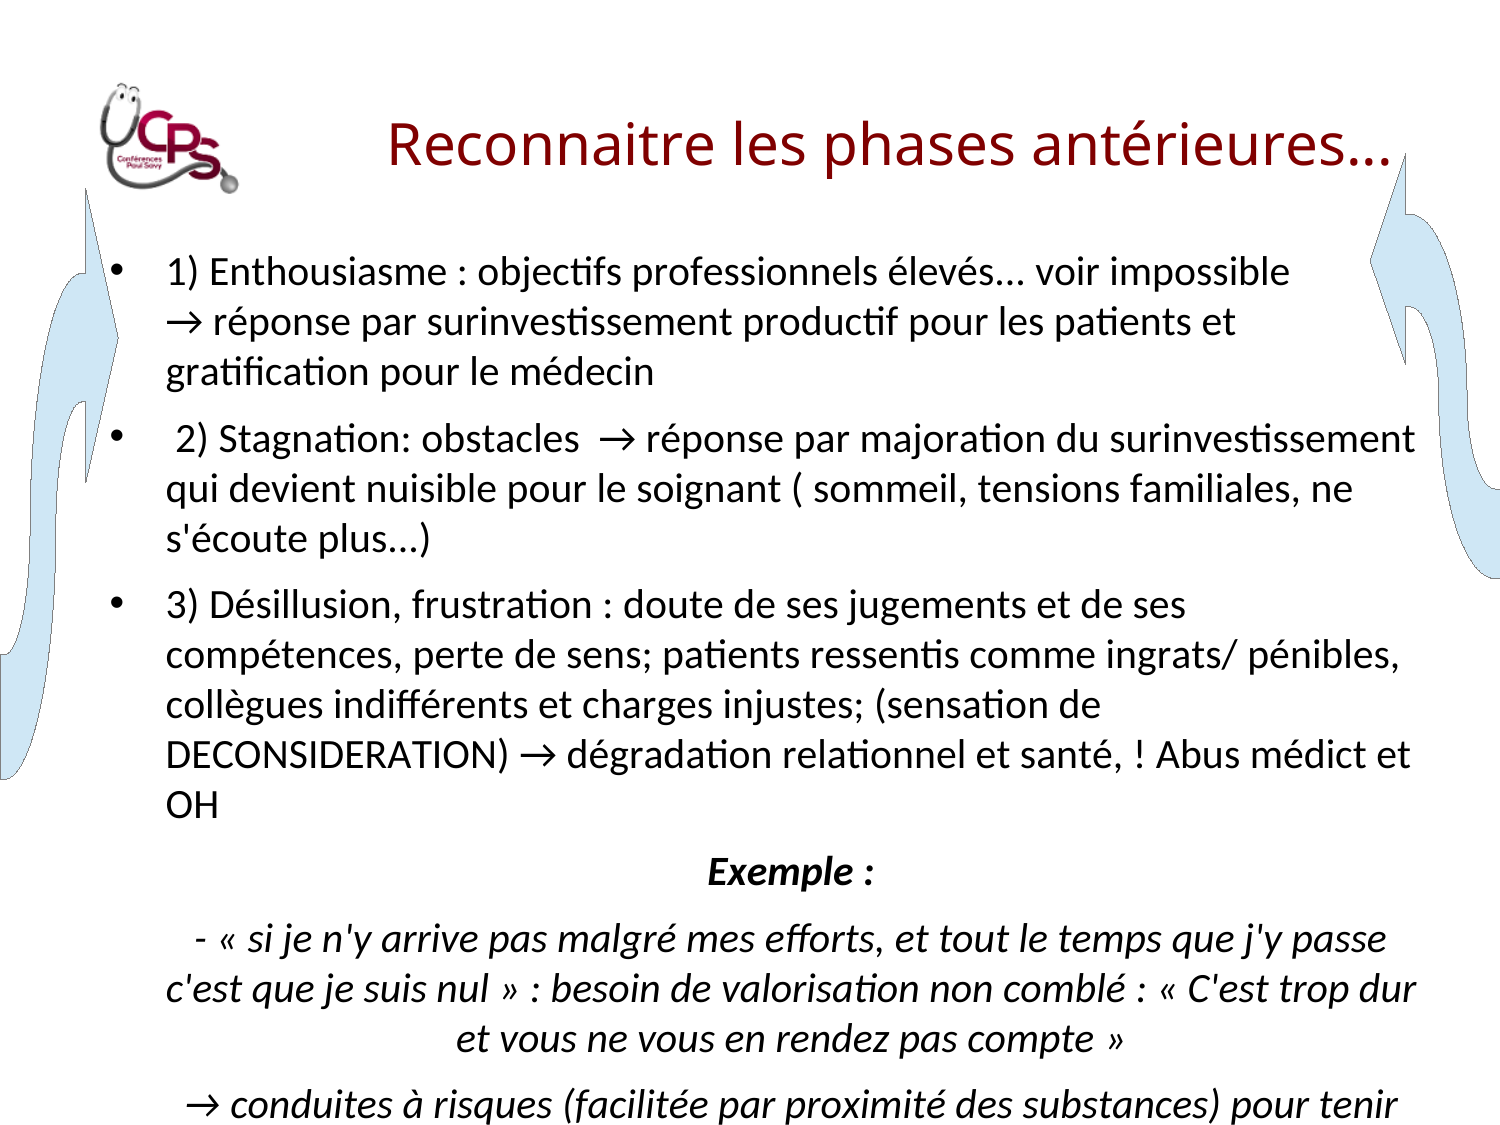

# Reconnaitre les phases antérieures...
1) Enthousiasme : objectifs professionnels élevés... voir impossible → réponse par surinvestissement productif pour les patients et gratification pour le médecin
 2) Stagnation: obstacles → réponse par majoration du surinvestissement qui devient nuisible pour le soignant ( sommeil, tensions familiales, ne s'écoute plus...)
3) Désillusion, frustration : doute de ses jugements et de ses compétences, perte de sens; patients ressentis comme ingrats/ pénibles, collègues indifférents et charges injustes; (sensation de DECONSIDERATION) → dégradation relationnel et santé, ! Abus médict et OH
Exemple :
- « si je n'y arrive pas malgré mes efforts, et tout le temps que j'y passe c'est que je suis nul » : besoin de valorisation non comblé : « C'est trop dur et vous ne vous en rendez pas compte »
→ conduites à risques (facilitée par proximité des substances) pour tenir